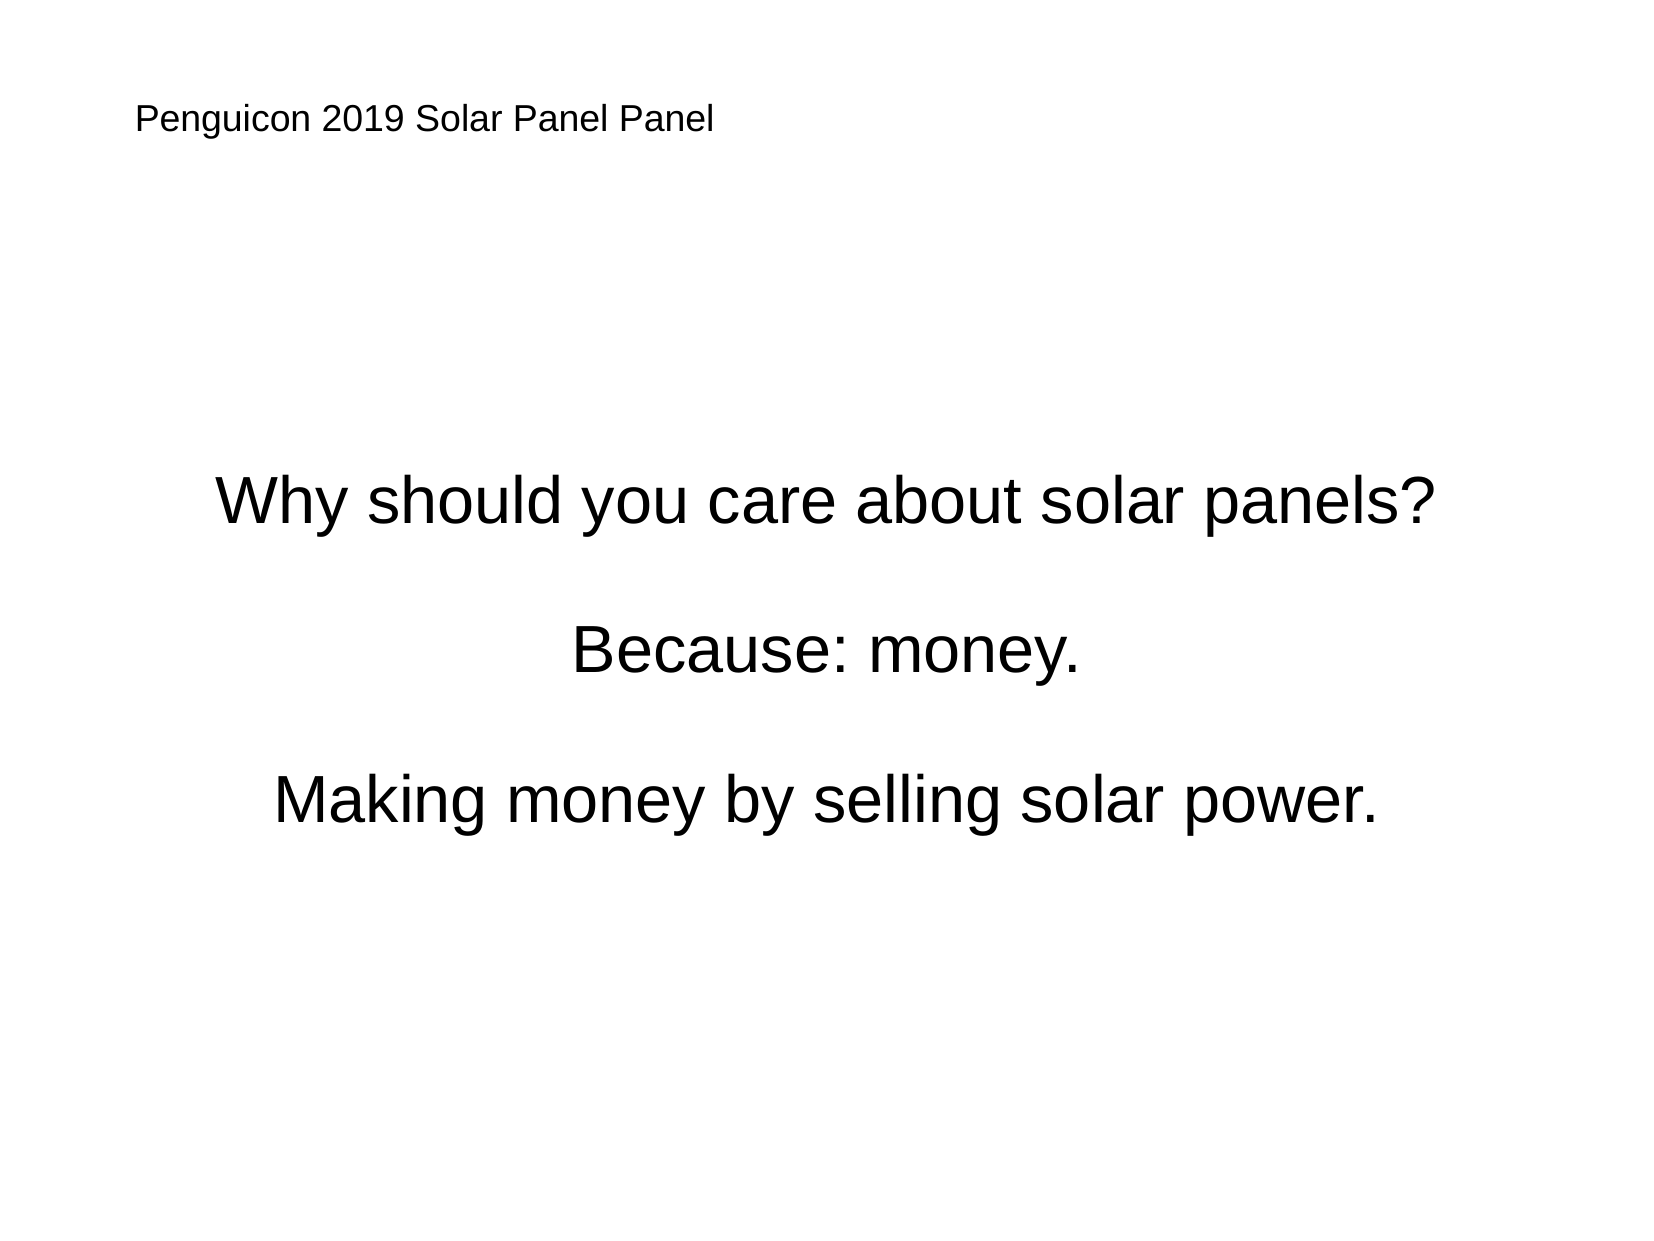

Penguicon 2019 Solar Panel Panel
# Why should you care about solar panels?
Because: money.
Making money by selling solar power.